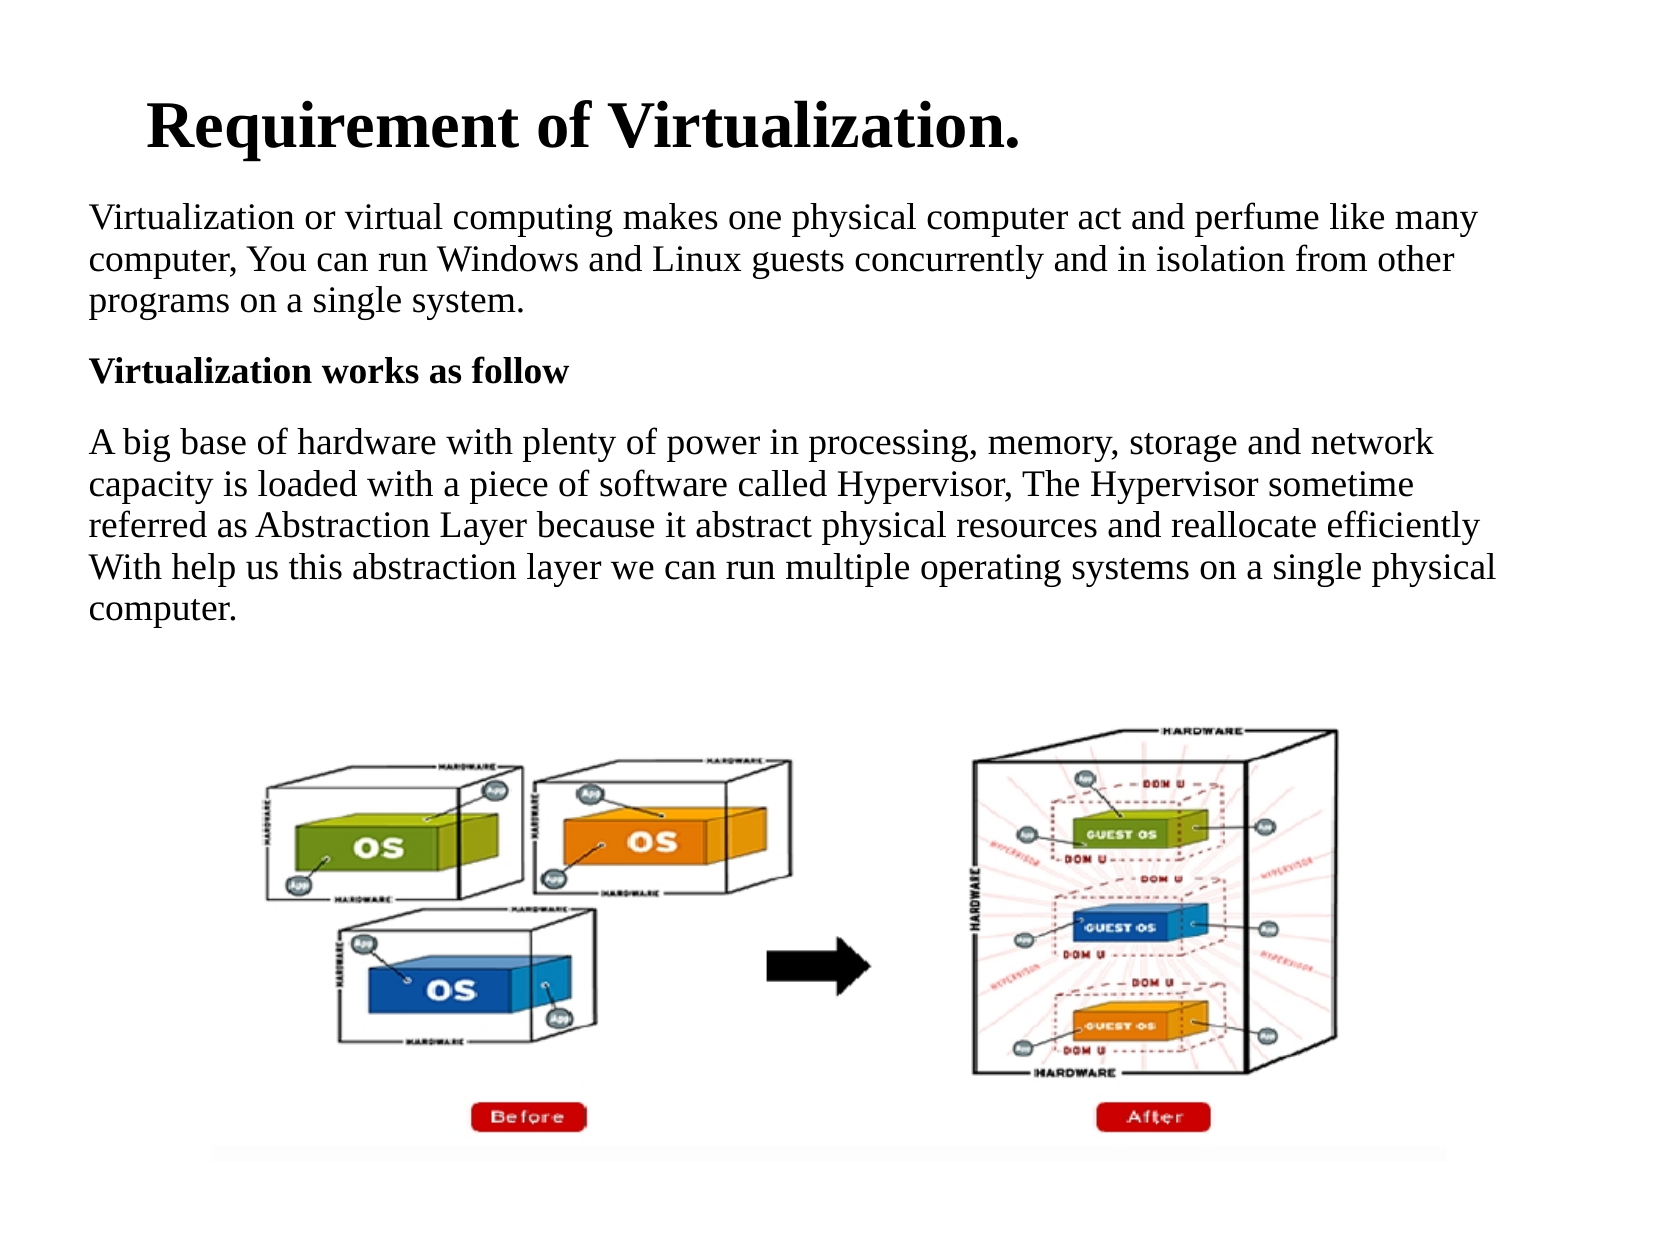

# Requirement of Virtualization.
Virtualization or virtual computing makes one physical computer act and perfume like many computer, You can run Windows and Linux guests concurrently and in isolation from other programs on a single system.
Virtualization works as follow
A big base of hardware with plenty of power in processing, memory, storage and network capacity is loaded with a piece of software called Hypervisor, The Hypervisor sometime referred as Abstraction Layer because it abstract physical resources and reallocate efficiently With help us this abstraction layer we can run multiple operating systems on a single physical computer.